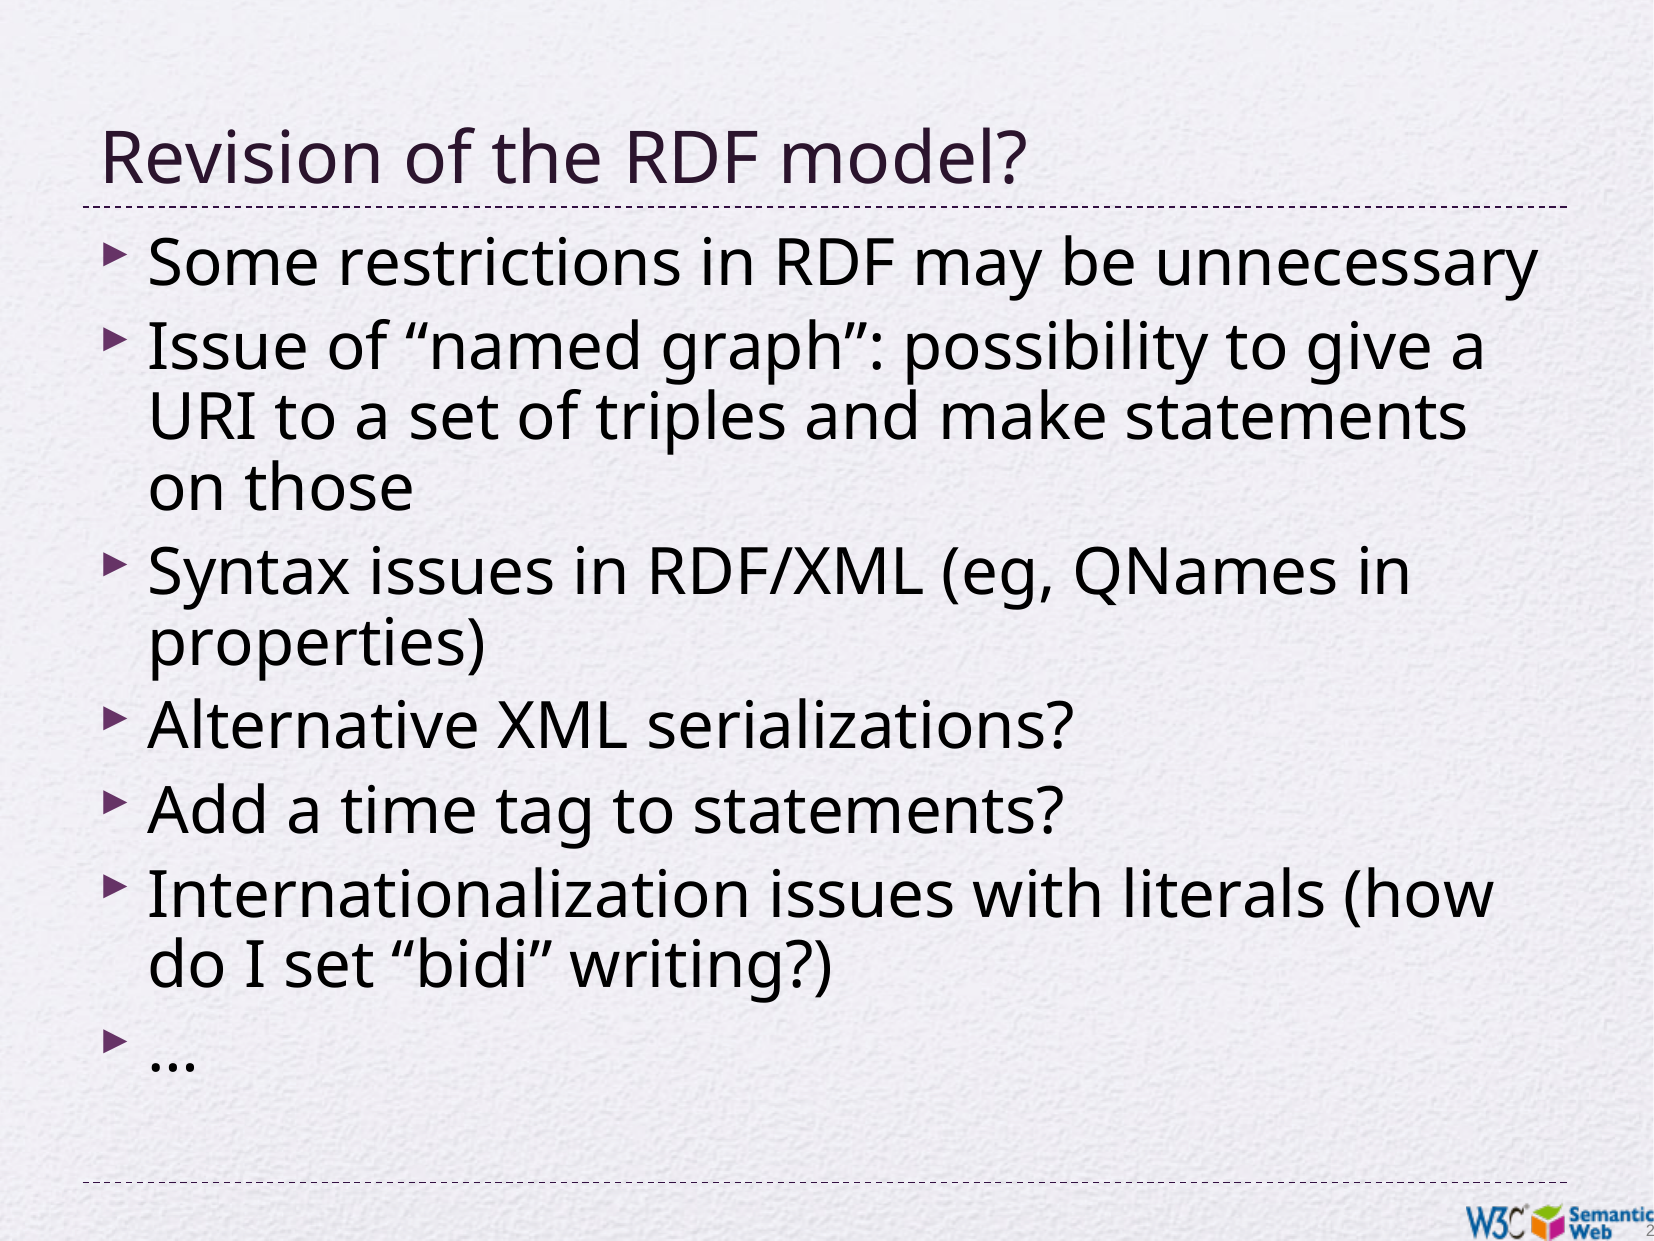

# Revision of the RDF model?
Some restrictions in RDF may be unnecessary
Issue of “named graph”: possibility to give a URI to a set of triples and make statements on those
Syntax issues in RDF/XML (eg, QNames in properties)
Alternative XML serializations?
Add a time tag to statements?
Internationalization issues with literals (how do I set “bidi” writing?)
…